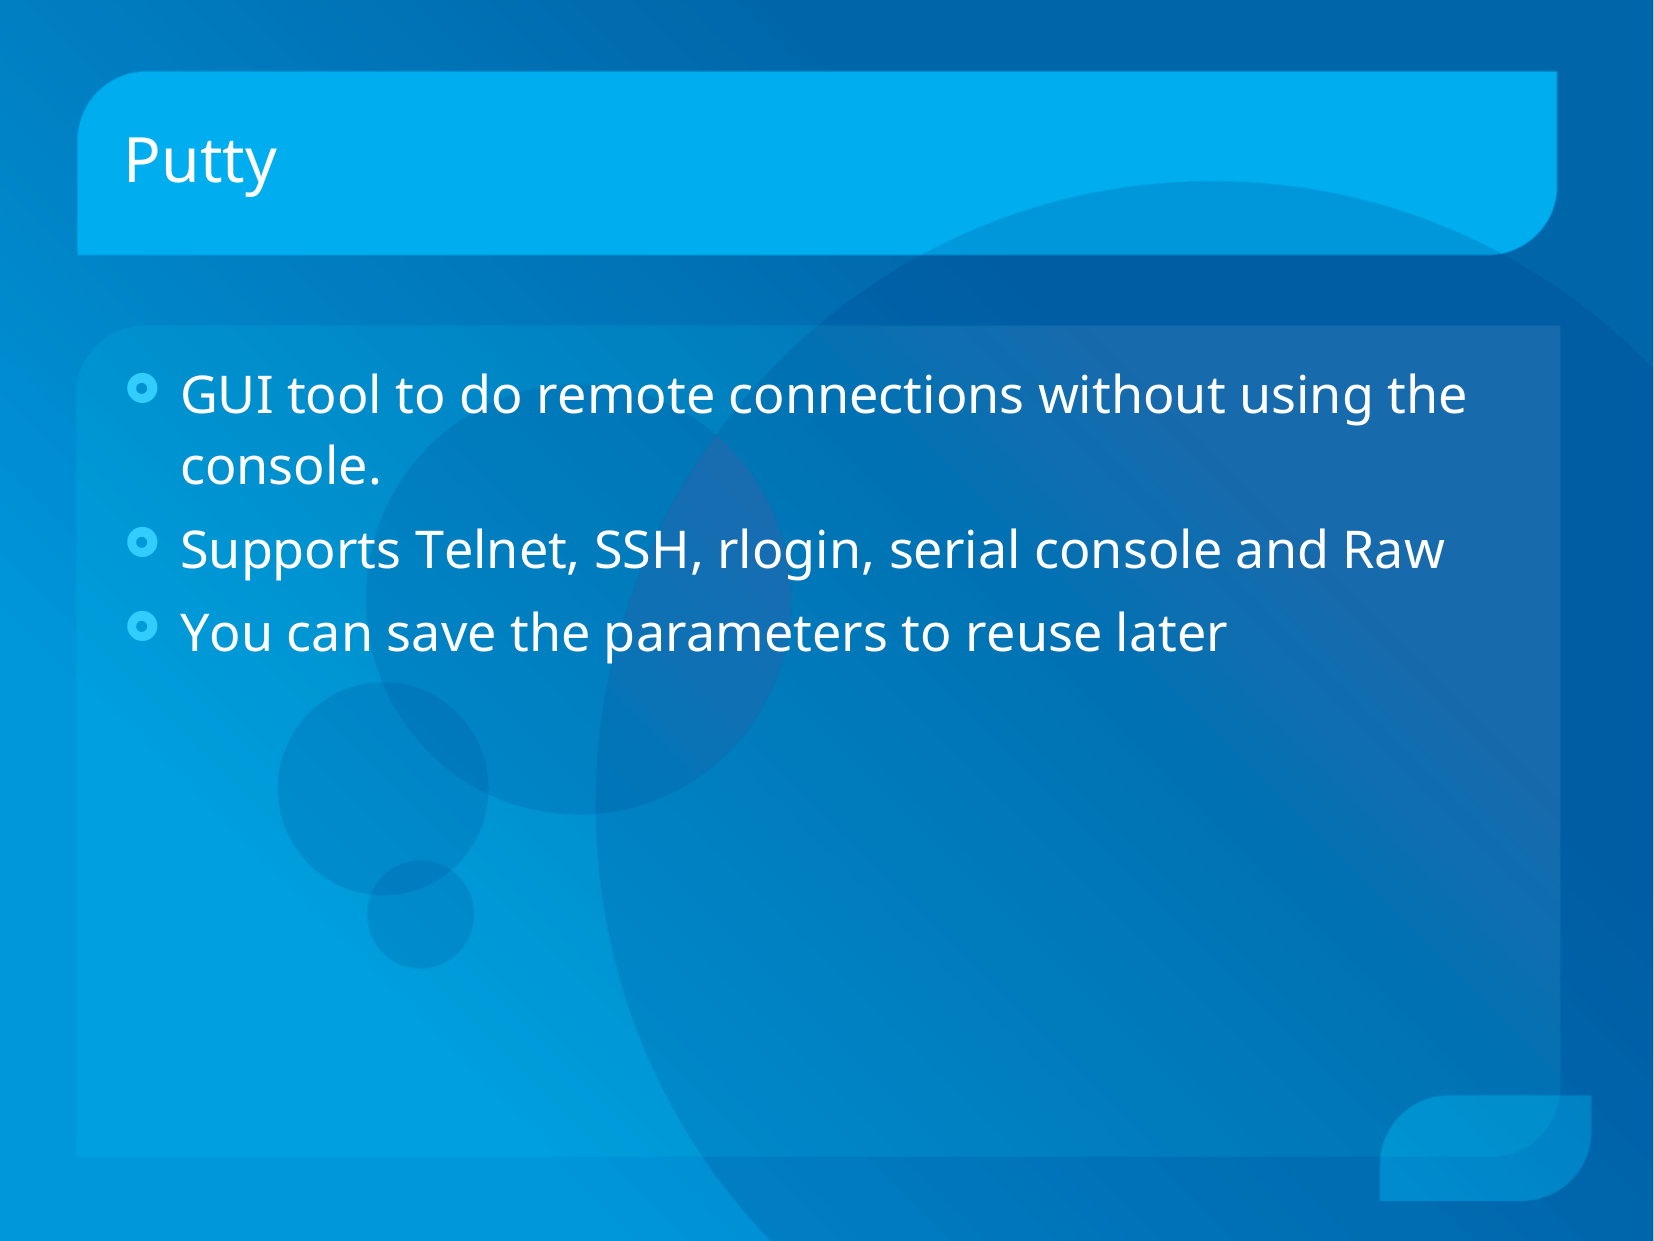

# Putty
GUI tool to do remote connections without using the console.
Supports Telnet, SSH, rlogin, serial console and Raw
You can save the parameters to reuse later